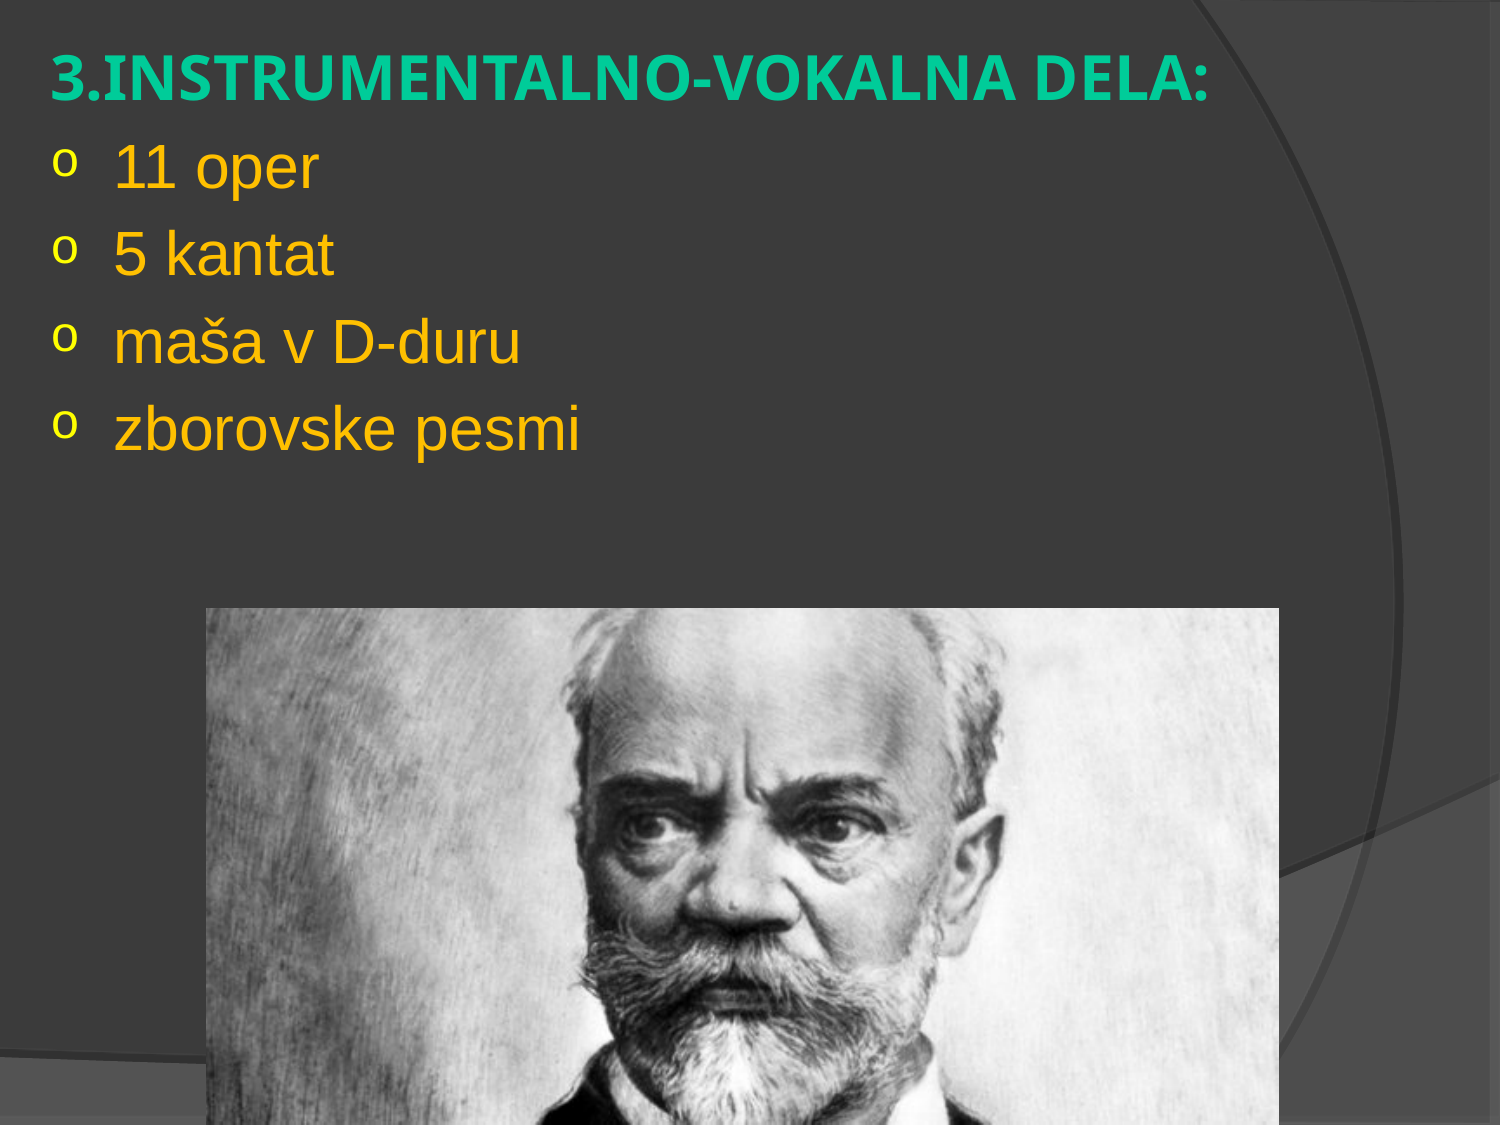

3.INSTRUMENTALNO-VOKALNA DELA:
11 oper
5 kantat
maša v D-duru
zborovske pesmi
#